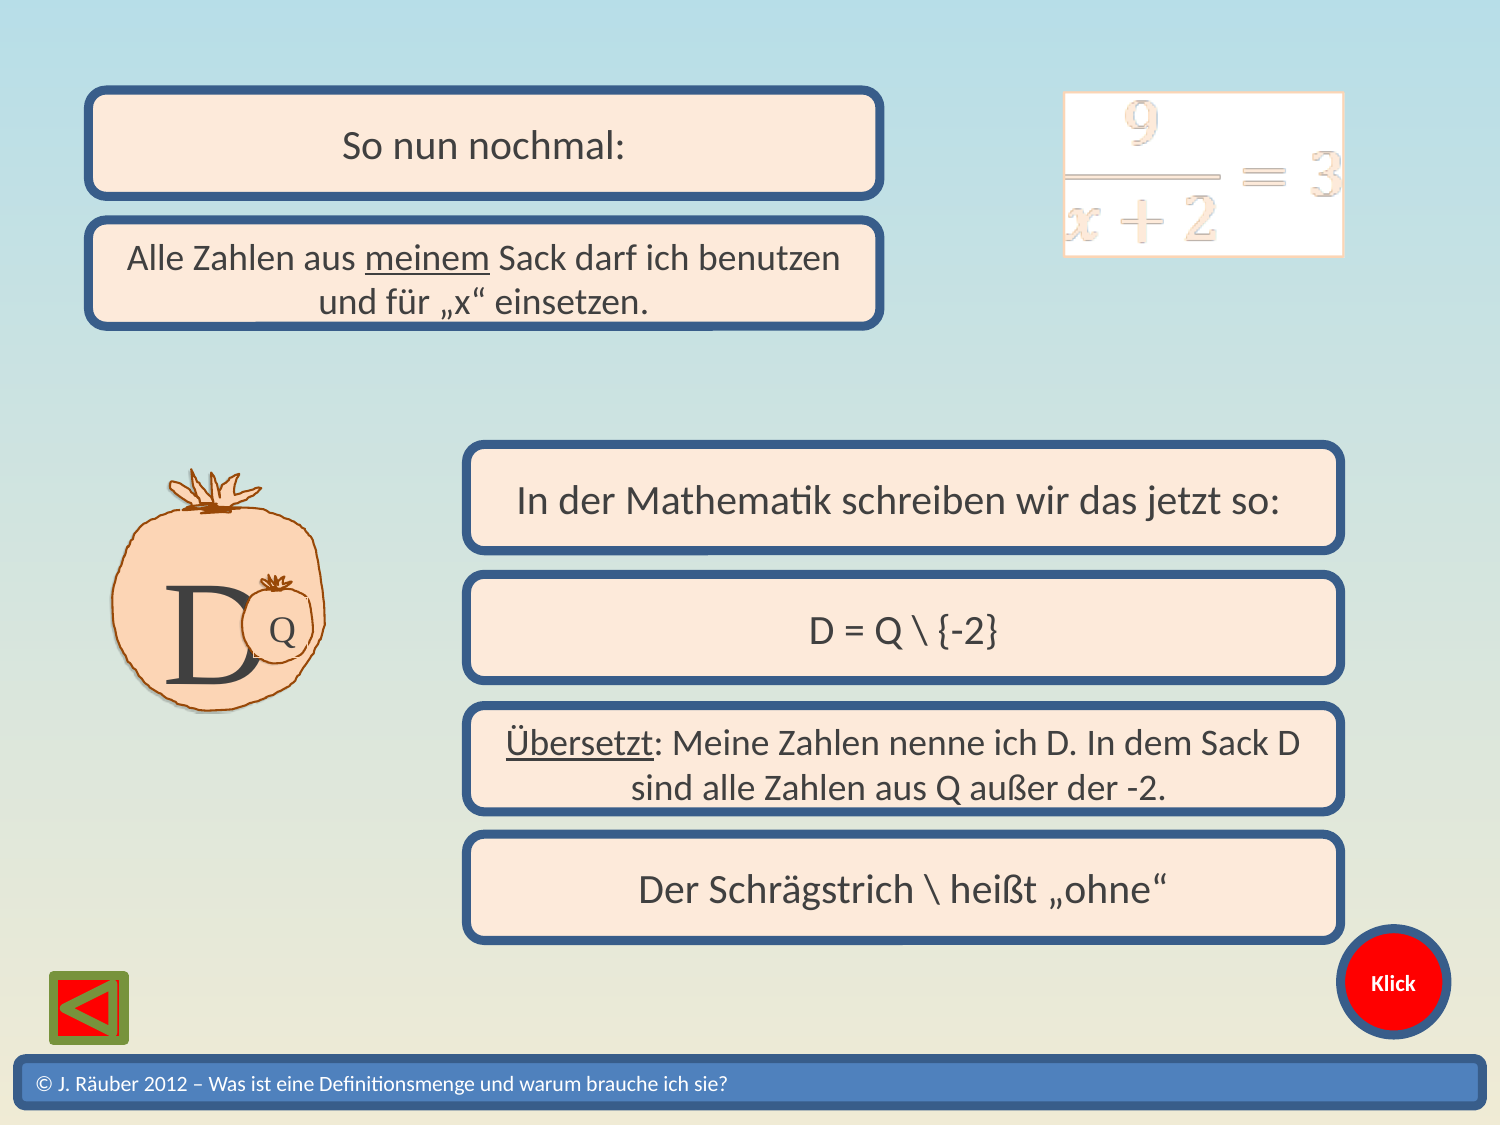

So nun nochmal:
Alle Zahlen aus meinem Sack darf ich benutzen und für „x“ einsetzen.
In der Mathematik schreiben wir das jetzt so:
D
D = Q \ {-2}
Q
Übersetzt: Meine Zahlen nenne ich D. In dem Sack D sind alle Zahlen aus Q außer der -2.
Der Schrägstrich \ heißt „ohne“
Klick
© J. Räuber 2012 – Was ist eine Definitionsmenge und warum brauche ich sie?